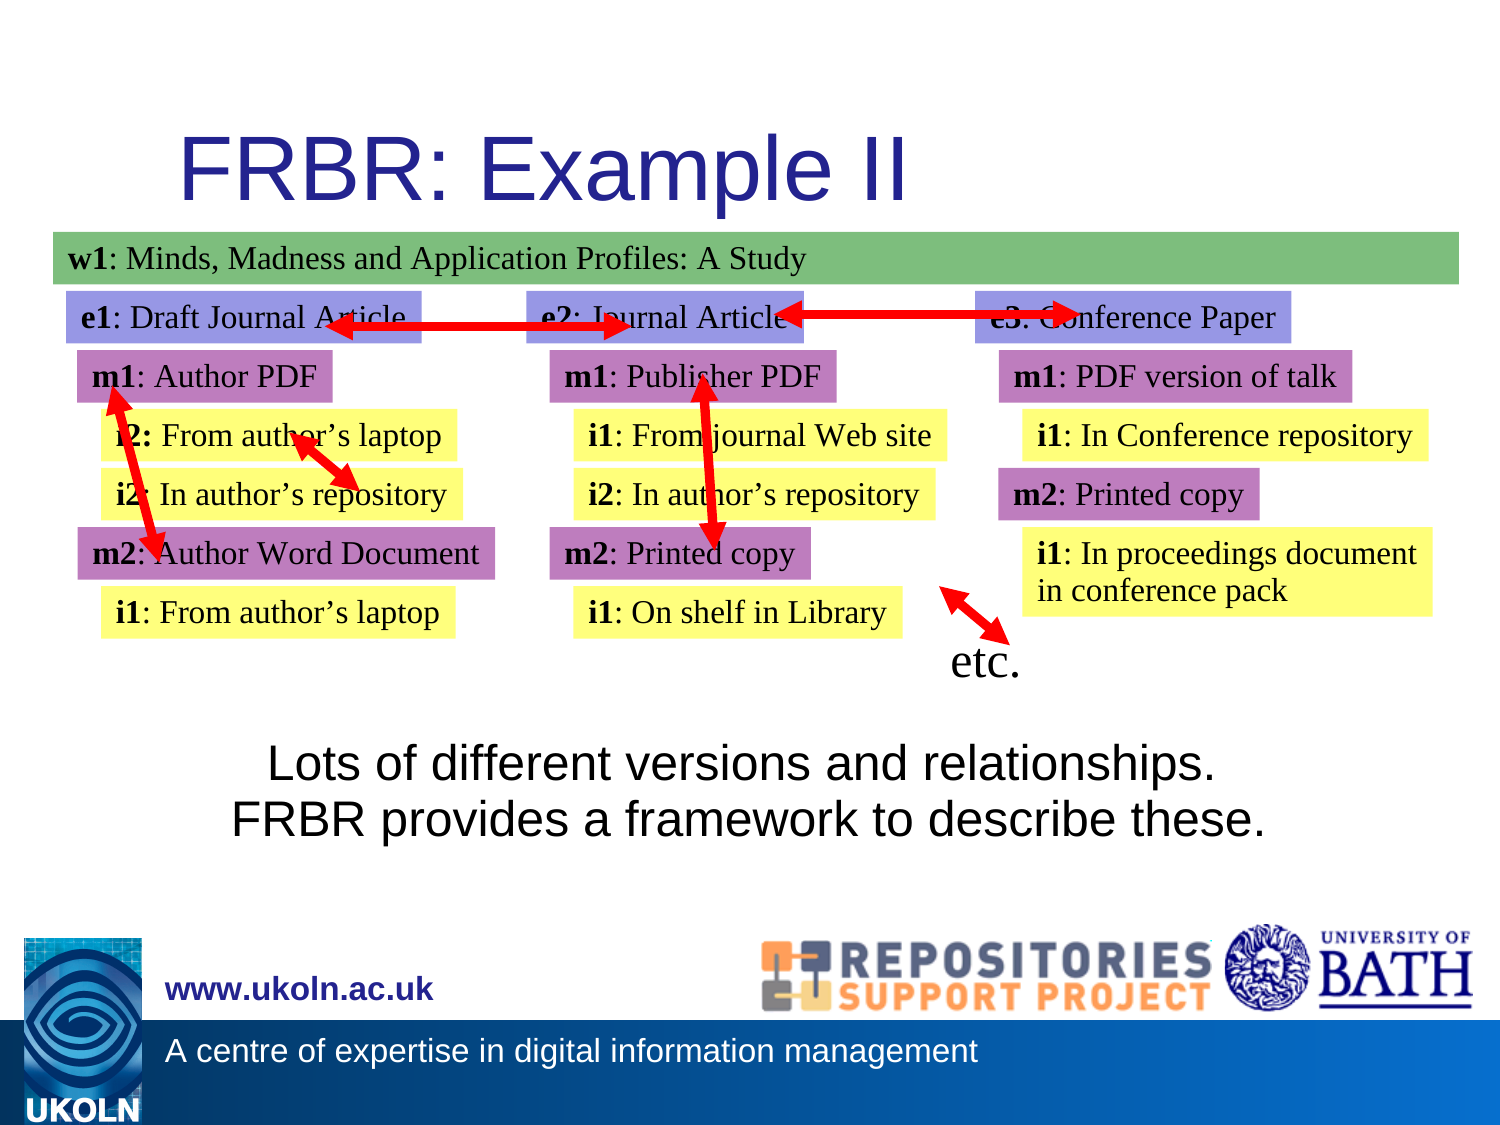

# FRBR: Example II
w1: Minds, Madness and Application Profiles: A Study
e1: Draft Journal Article
e2: Journal Article
e3: Conference Paper
m1: Author PDF
m1: Publisher PDF
m1: PDF version of talk
i2: From author’s laptop
i1: From journal Web site
i1: In Conference repository
i2: In author’s repository
i2: In author’s repository
m2: Printed copy
m2: Author Word Document
m2: Printed copy
i1: In proceedings document
in conference pack
i1: From author’s laptop
i1: On shelf in Library
etc.
Lots of different versions and relationships.
FRBR provides a framework to describe these.